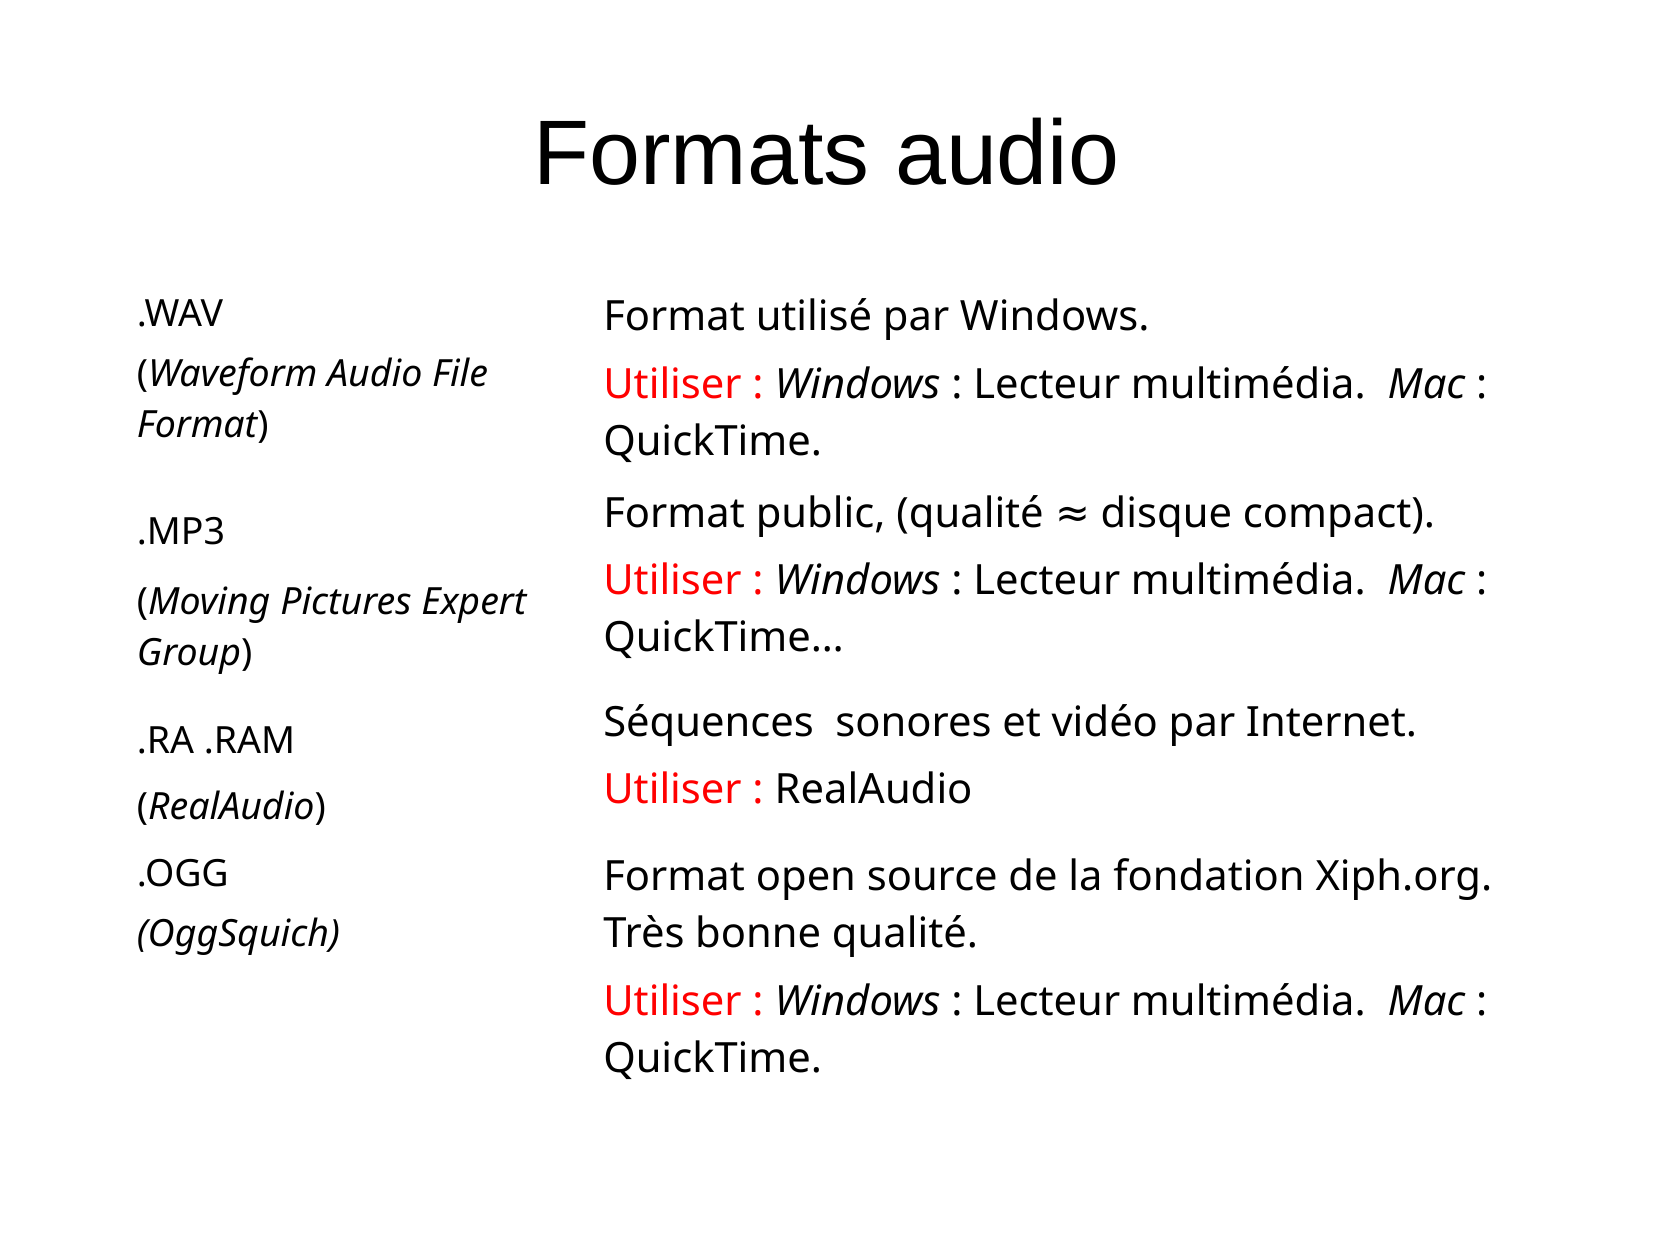

# Formats audio
| .WAV (Waveform Audio File Format) | Format utilisé par Windows. Utiliser : Windows : Lecteur multimédia. Mac : QuickTime. |
| --- | --- |
| .MP3 (Moving Pictures Expert Group) | Format public, (qualité ≈ disque compact). Utiliser : Windows : Lecteur multimédia. Mac : QuickTime… |
| .RA .RAM (RealAudio) | Séquences sonores et vidéo par Internet. Utiliser : RealAudio |
| .OGG (OggSquich) | Format open source de la fondation Xiph.org. Très bonne qualité. Utiliser : Windows : Lecteur multimédia. Mac : QuickTime. |